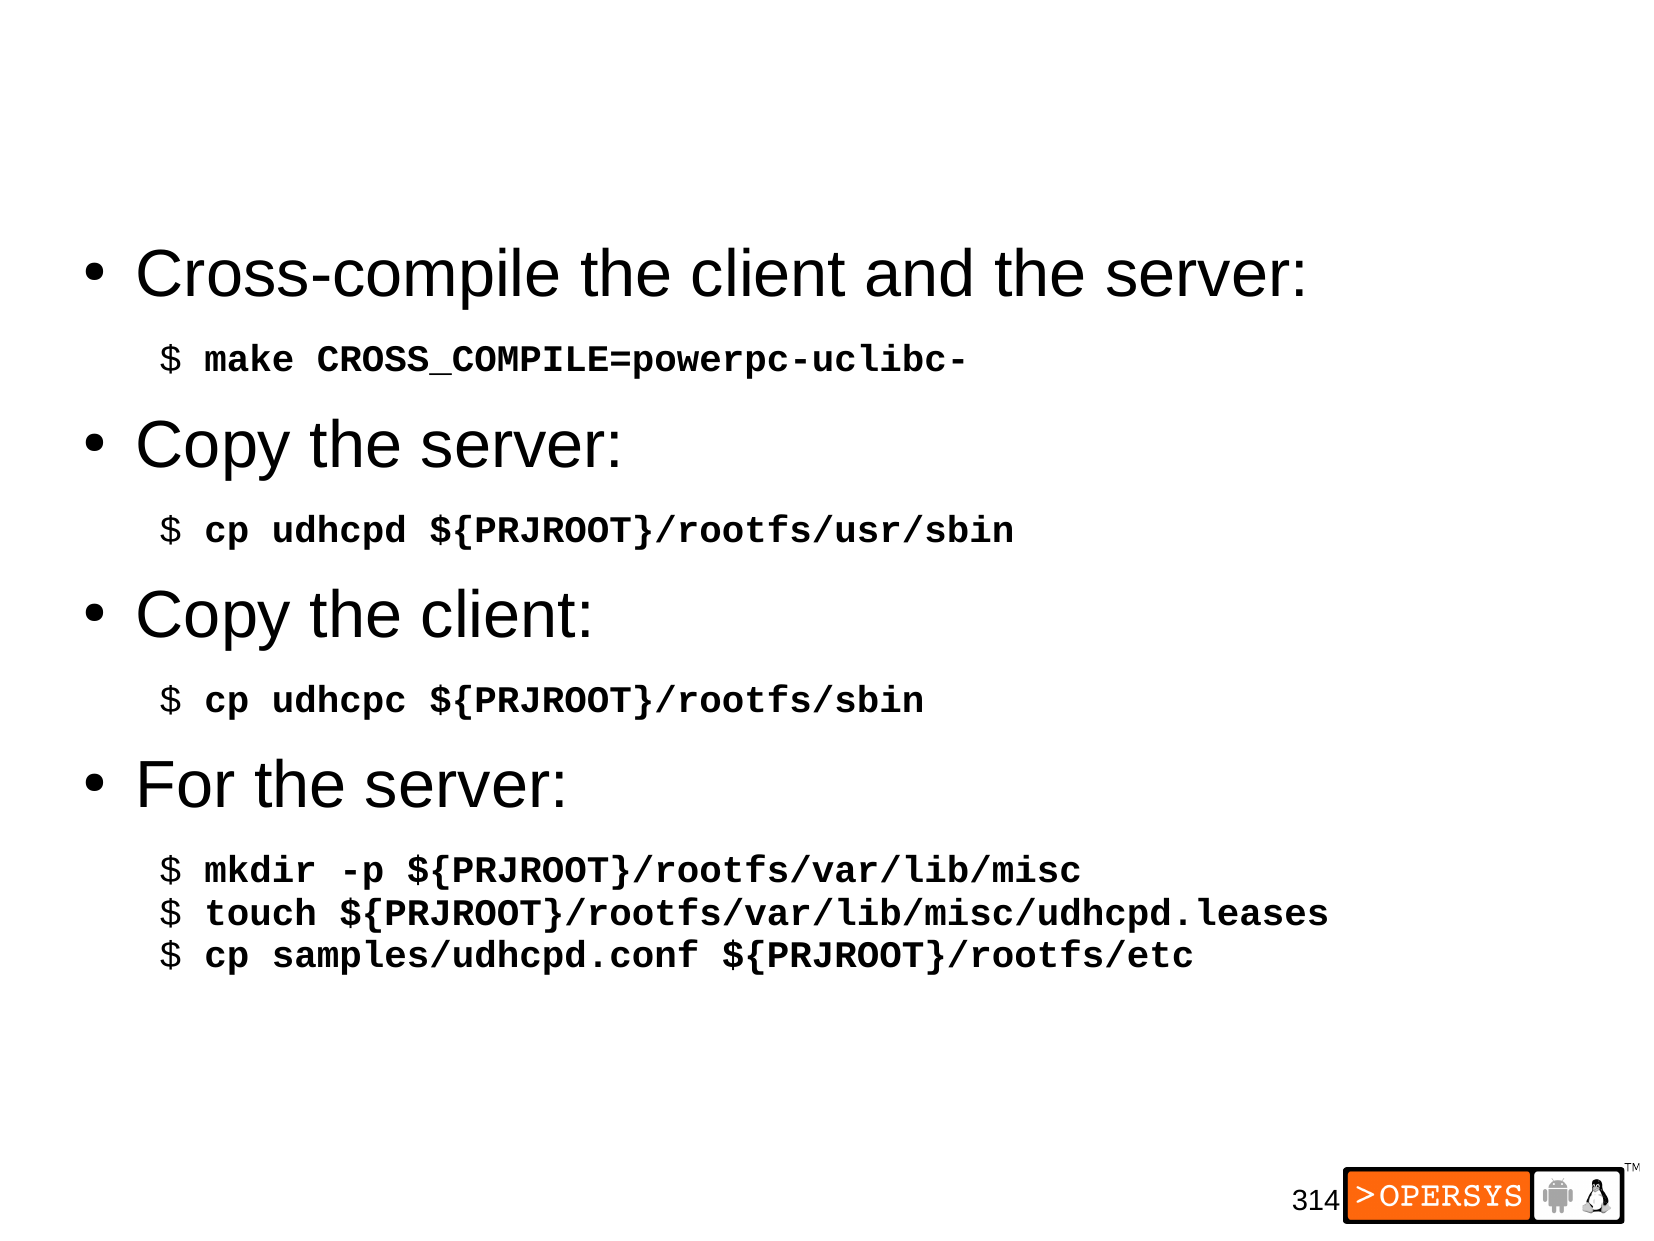

# Cross-compile the client and the server:
$ make CROSS_COMPILE=powerpc-uclibc-
Copy the server:
$ cp udhcpd ${PRJROOT}/rootfs/usr/sbin
Copy the client:
$ cp udhcpc ${PRJROOT}/rootfs/sbin
For the server:
$ mkdir -p ${PRJROOT}/rootfs/var/lib/misc
$ touch ${PRJROOT}/rootfs/var/lib/misc/udhcpd.leases
$ cp samples/udhcpd.conf ${PRJROOT}/rootfs/etc